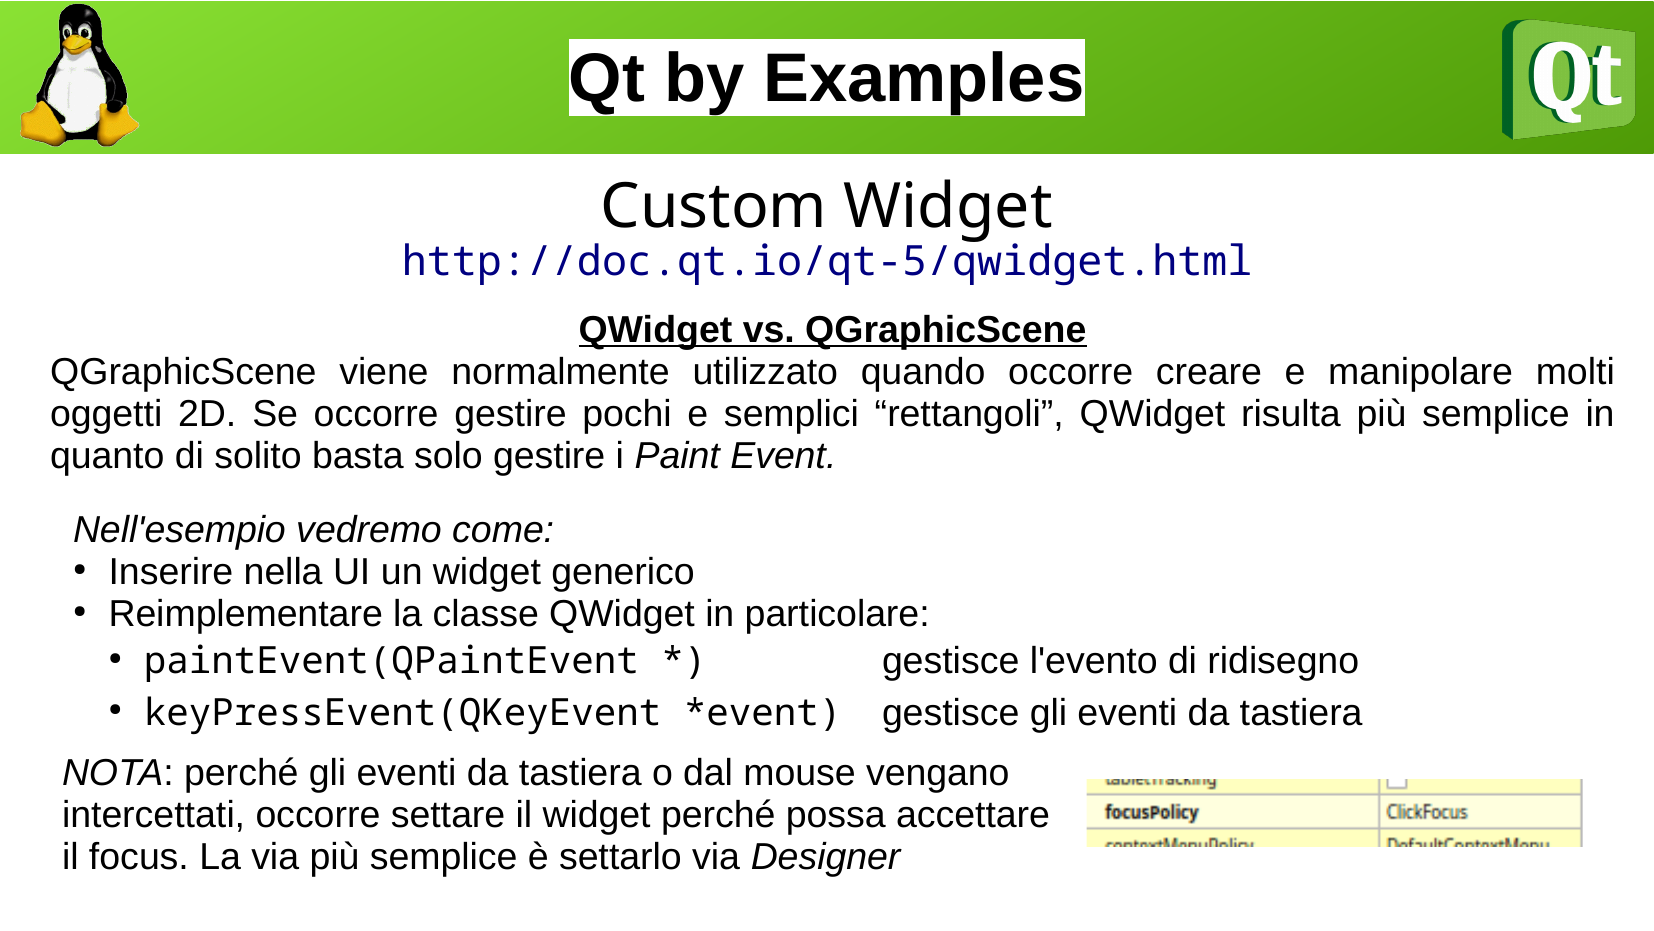

# Qt by Examples
Custom Widget
http://doc.qt.io/qt-5/qwidget.html
QWidget vs. QGraphicScene
QGraphicScene viene normalmente utilizzato quando occorre creare e manipolare molti oggetti 2D. Se occorre gestire pochi e semplici “rettangoli”, QWidget risulta più semplice in quanto di solito basta solo gestire i Paint Event.
Nell'esempio vedremo come:
Inserire nella UI un widget generico
Reimplementare la classe QWidget in particolare:
paintEvent(QPaintEvent *)			gestisce l'evento di ridisegno
keyPressEvent(QKeyEvent *event)	gestisce gli eventi da tastiera
NOTA: perché gli eventi da tastiera o dal mouse vengano intercettati, occorre settare il widget perché possa accettare il focus. La via più semplice è settarlo via Designer